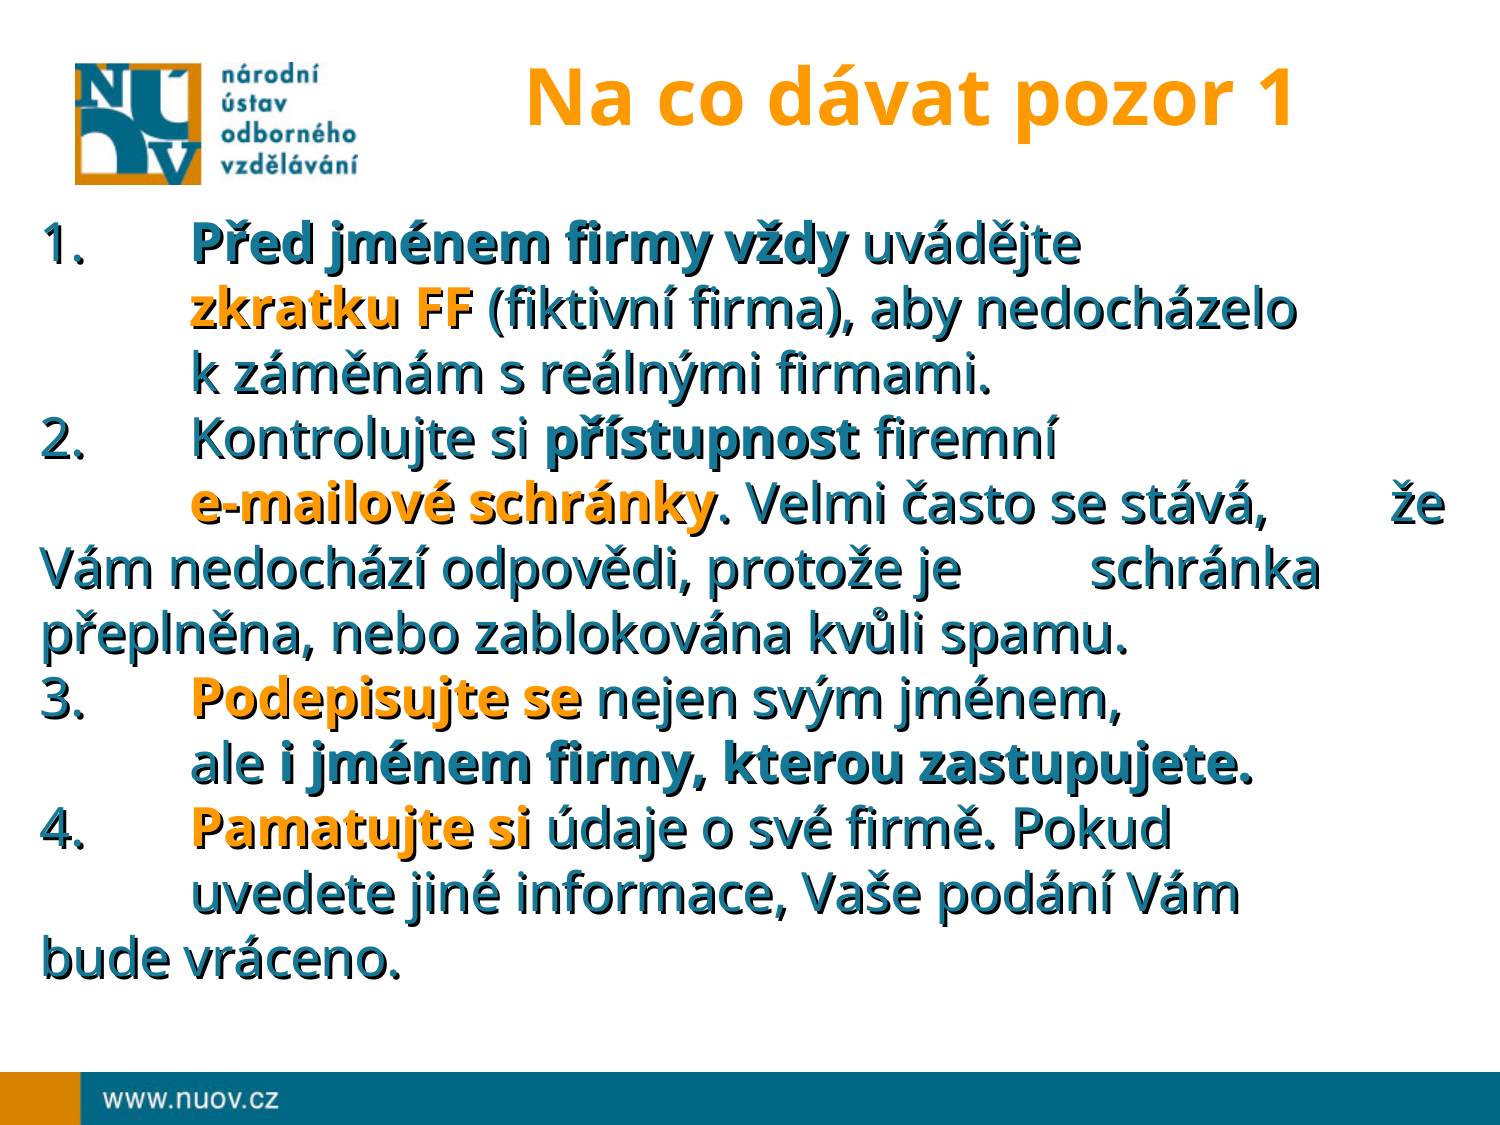

# Na co dávat pozor 1
1. 	Před jménem firmy vždy uvádějte
	zkratku FF (fiktivní firma), aby nedocházelo
	k záměnám s reálnými firmami.
2. 	Kontrolujte si přístupnost firemní
	e-mailové schránky. Velmi často se stává, 	že Vám nedochází odpovědi, protože je 	schránka přeplněna, nebo zablokována kvůli 	spamu.
3. 	Podepisujte se nejen svým jménem,
	ale i jménem firmy, kterou zastupujete.
4. 	Pamatujte si údaje o své firmě. Pokud
	uvedete jiné informace, Vaše podání Vám 	bude vráceno.